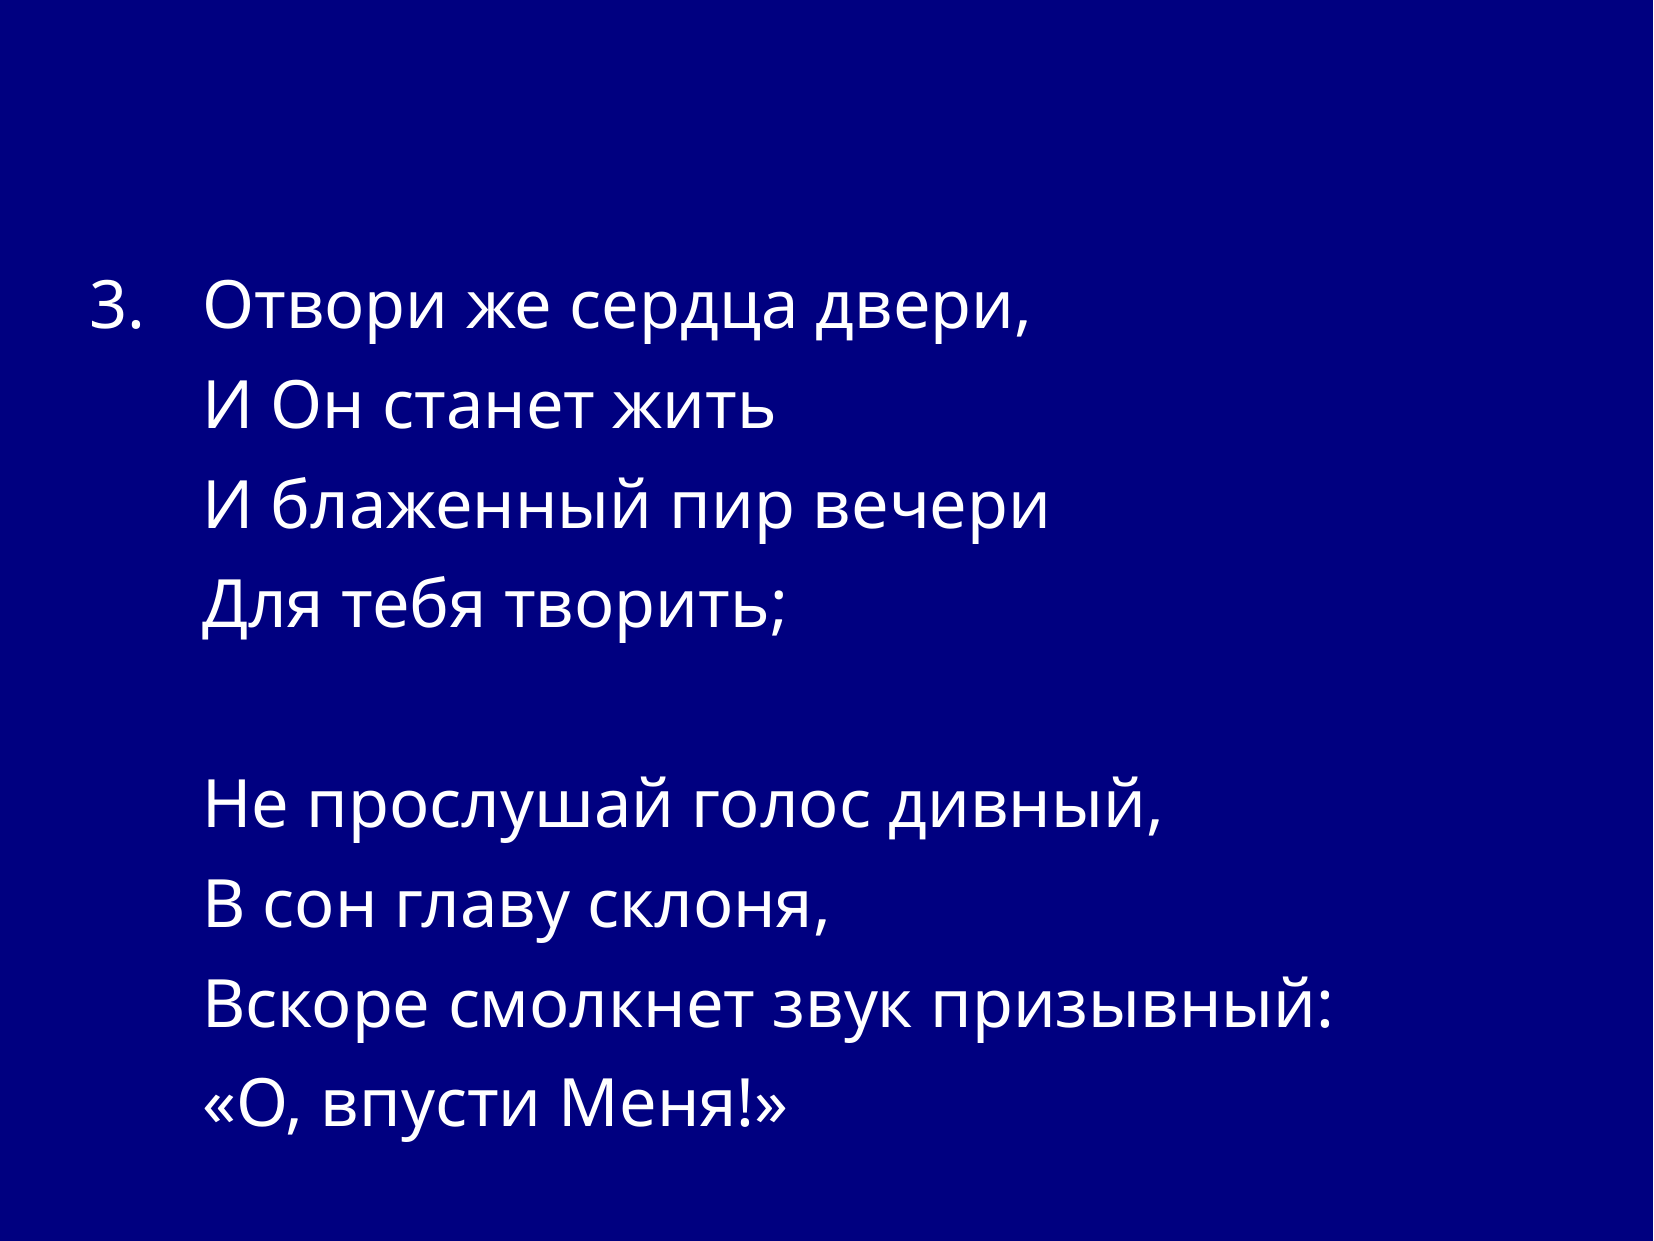

3.	Отвори же сердца двери,
	И Он станет жить
	И блаженный пир вечери
	Для тебя творить;
	Не прослушай голос дивный,
	В сон главу склоня,
	Вскоре смолкнет звук призывный:
	«О, впусти Меня!»